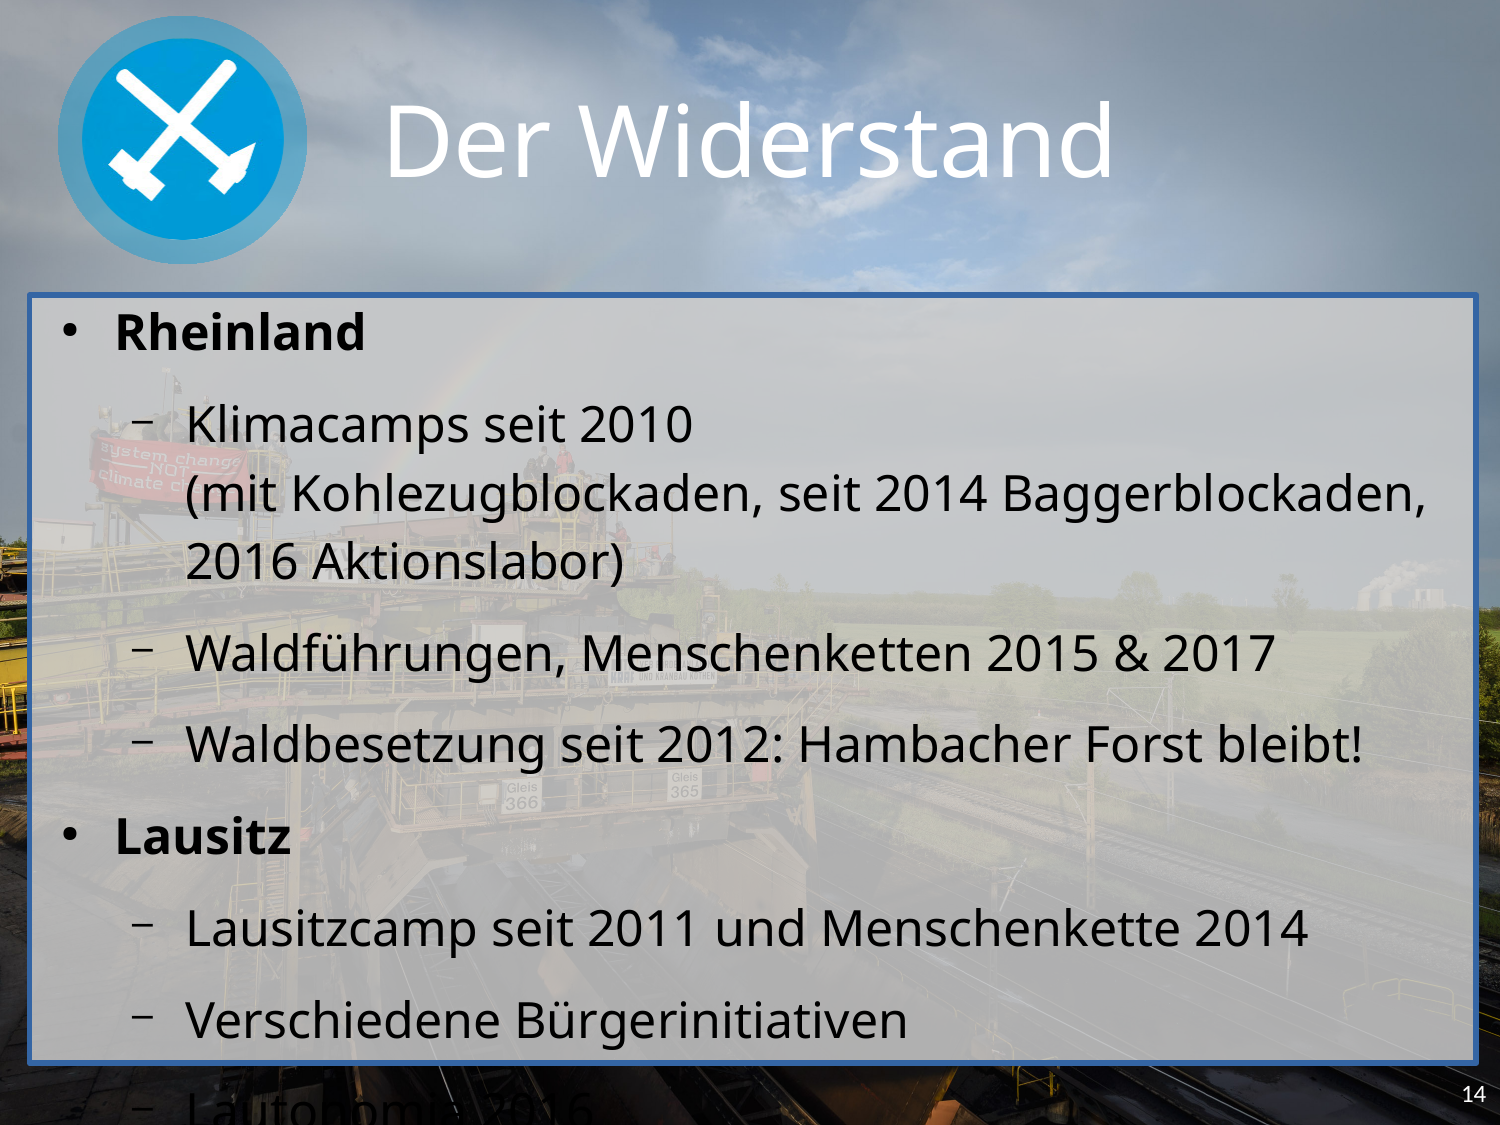

# Der Widerstand
Rheinland
Klimacamps seit 2010
(mit Kohlezugblockaden, seit 2014 Baggerblockaden, 2016 Aktionslabor)
Waldführungen, Menschenketten 2015 & 2017
Waldbesetzung seit 2012: Hambacher Forst bleibt!
Lausitz
Lausitzcamp seit 2011 und Menschenkette 2014
Verschiedene Bürgerinitiativen
Lautonomia 2016
14